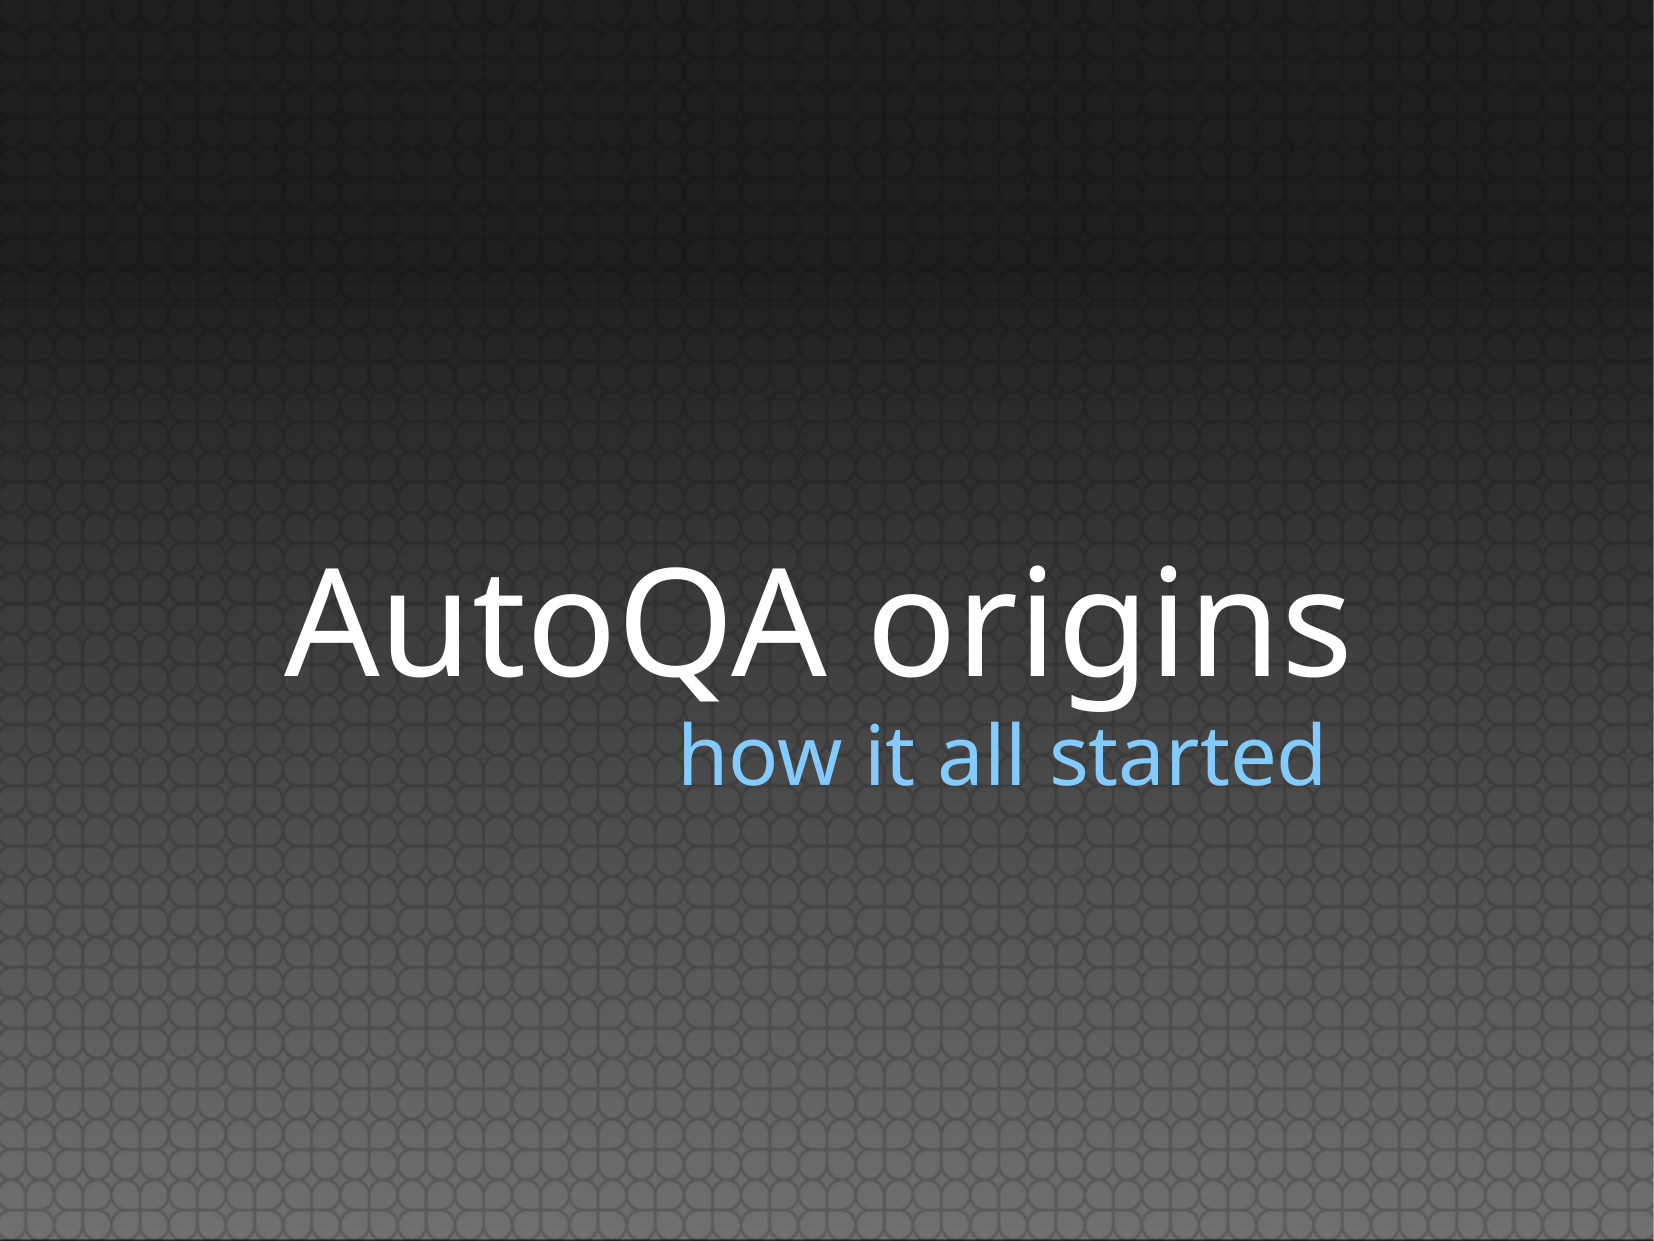

# AutoQA origins
how it all started